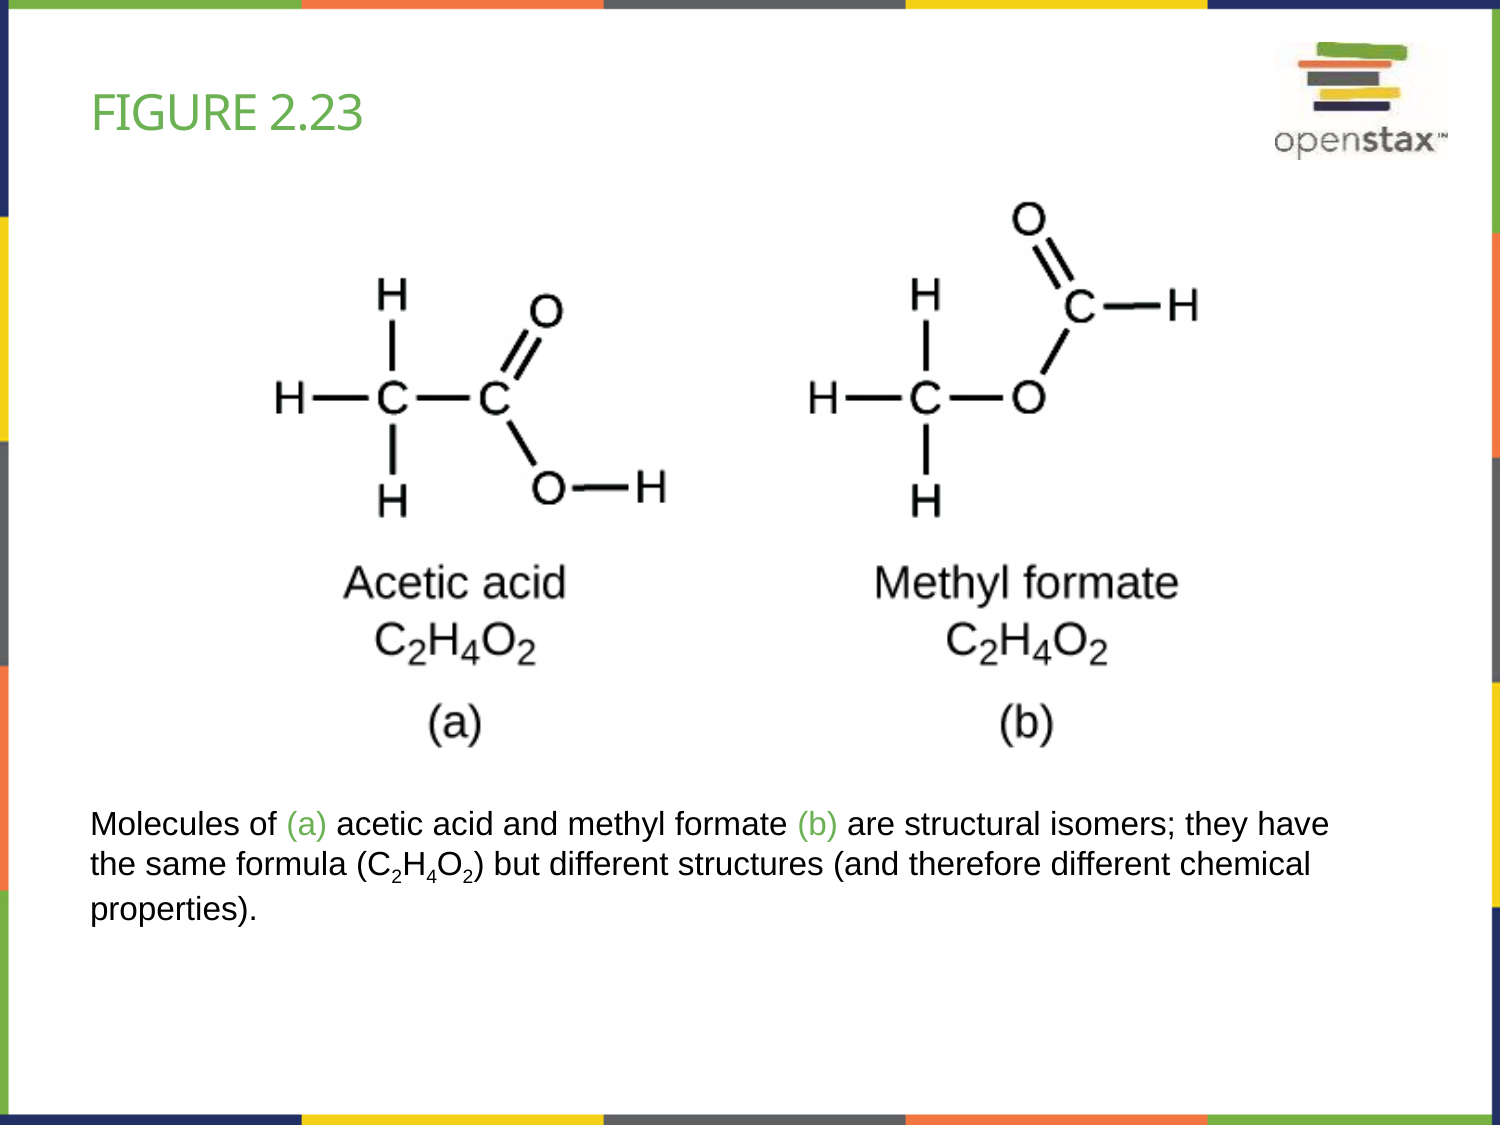

# Figure 2.23
Molecules of (a) acetic acid and methyl formate (b) are structural isomers; they have the same formula (C2H4O2) but different structures (and therefore different chemical properties).